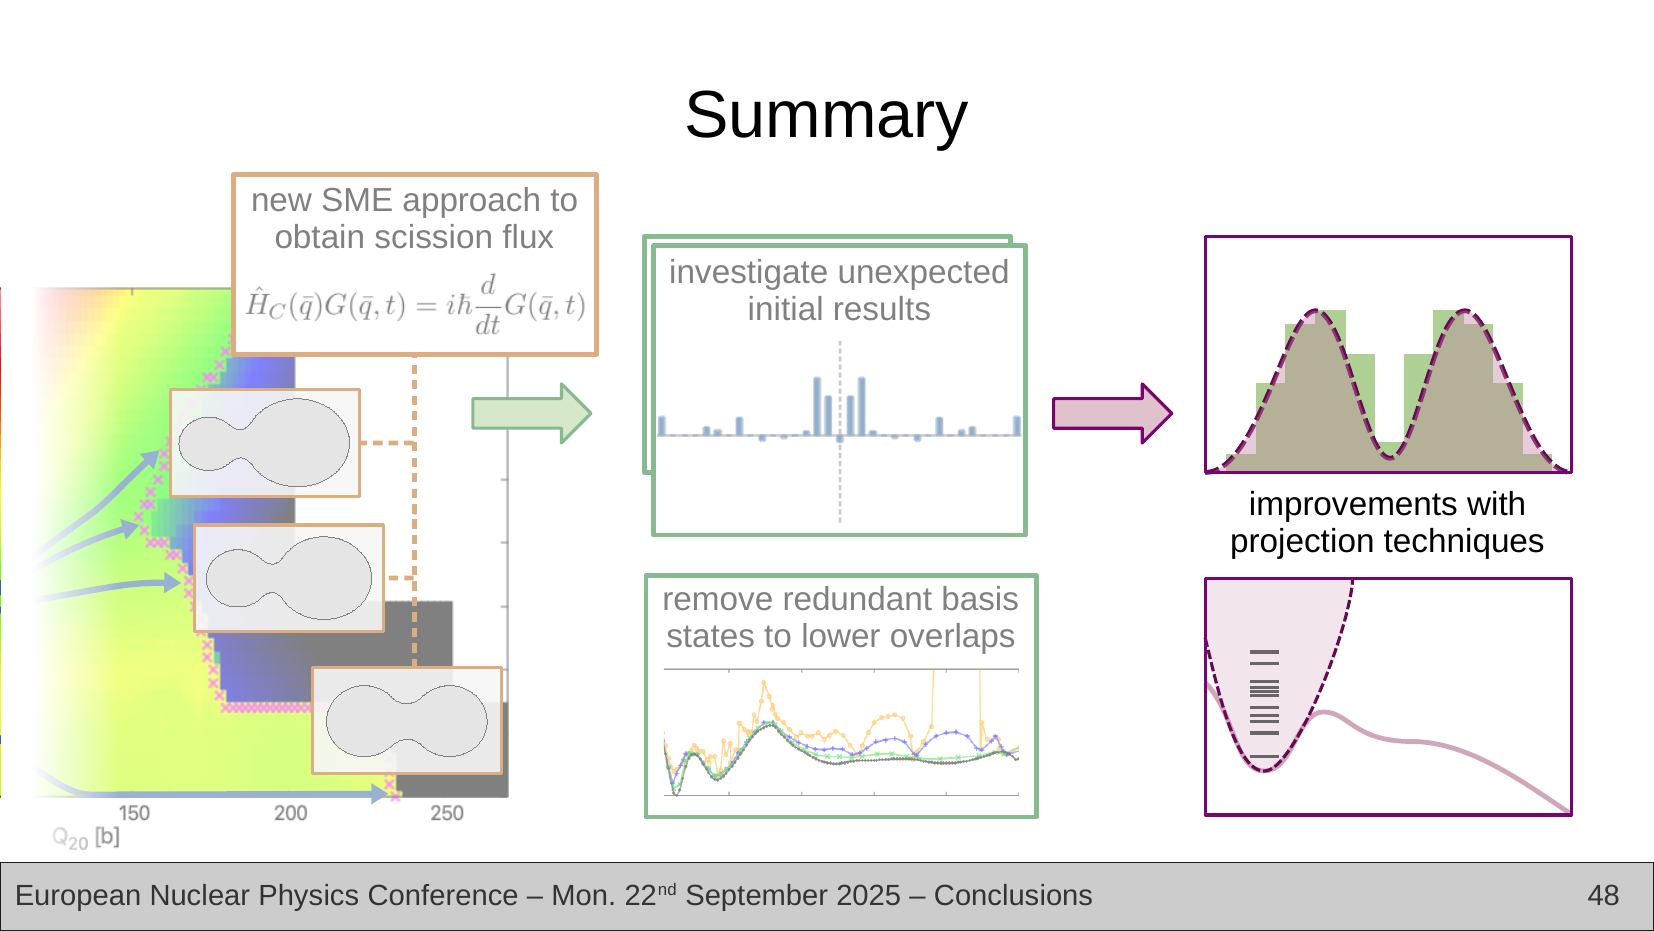

# Summary
new SME approach to obtain scission flux
(artist’s impression)
investigate unexpected initial results
improvements with projection techniques
remove redundant basis states to lower overlaps
European Nuclear Physics Conference – Mon. 22nd September 2025 – Conclusions